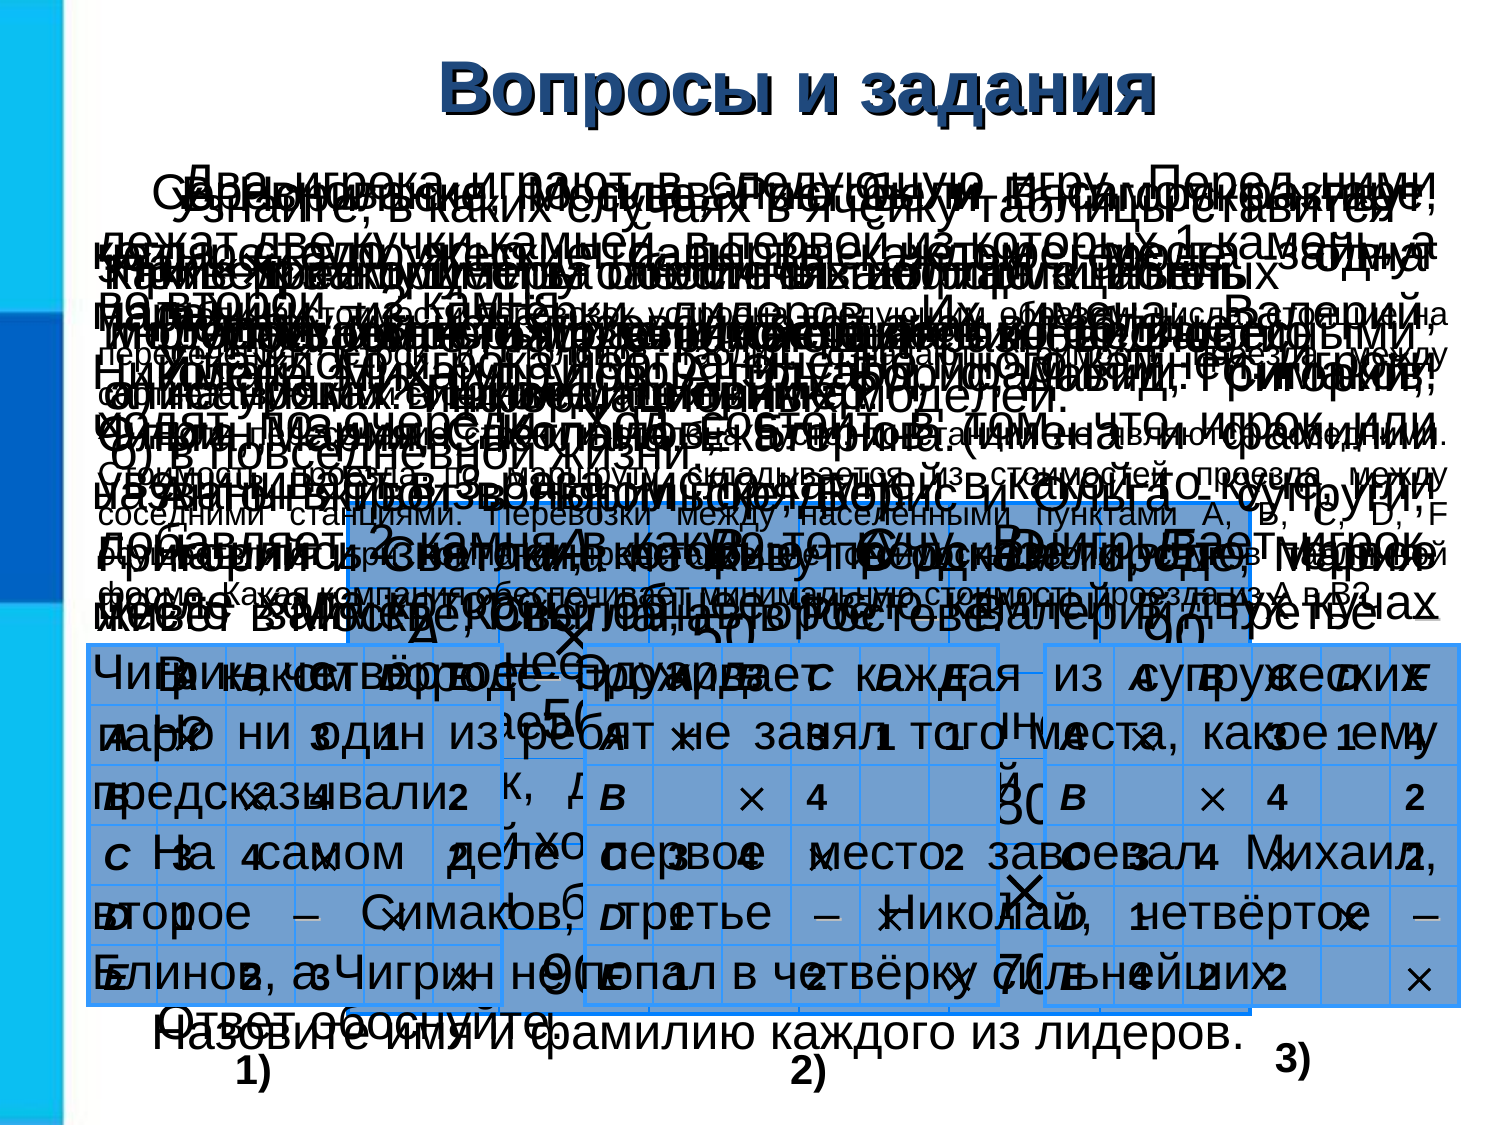

Вопросы и задания
 Два игрока играют в следующую игру. Перед ними лежат две кучки камней, в первой из которых 1 камень, а во второй – 2 камня.
У каждого игрока неограниченно много камней. Игроки ходят по очереди. Ход состоит в том, что игрок или увеличивает в 3 раза число камней в какой-то куче, или добавляет 2 камня в какую-то кучу. Выигрывает игрок, после хода которого общее число камней в двух кучах становится не менее 17.
Кто выигрывает при безошибочной игре обоих игроков – игрок, делающий первый ход, или игрок, делающий второй ход?
Каким должен быть первый ход выигрывающего игрока?
Ответ обоснуйте.
Соревнования по плаванию были в самом разгаре, когда стало ясно, что первые четыре места займут мальчики из пятёрки лидеров. Их имена: Валерий, Николай, Михаил, Игорь, Эдуард, фамилии: Симаков, Чигрин, Зимин, Копылов, Блинов (имена и фамилии названы в произвольном порядке).
Нашлись знатоки, которые предсказали, что первое место займёт Копылов, второе – Валерий, третье – Чигрин, четвёртое – Эдуард.
Но ни один из ребят не занял того места, какое ему предсказывали.
На самом деле первое место завоевал Михаил, второе – Симаков, третье – Николай, четвёртое – Блинов, а Чигрин не попал в четвёрку сильнейших.
Назовите имя и фамилию каждого из лидеров.
 В Норильске, Москве, Ростове и Пятигорске живут четыре супружеские пары (в каждом городе - одна пара).
Имена этих супругов: Антон, Борис, Давид, Григорий, Ольга, Мария, Светлана, Екатерина.
Антон живёт в Норильске, Борис и Ольга - супруги, Григорий и Светлана не живут в одном городе, Мария живёт в Москве, Светлана - в Ростове.
В каком городе проживает каждая из супружеских пар?
 Узнайте, в каких случаях в ячейку таблицы ставится знак «».
Почему мы использовали этот знак в таблице?
К какому типу относится таблица «Табель успеваемости», расположенная в конце вашего дневника?
Какие преимущества обеспечивают табличные информационные модели по сравнению со словесными описаниями? Приведите пример.
Приведите примеры табличных информационных моделей, с которыми вы имеете дело:
а) на уроках в школе;
б) в повседневной жизни.
Таблица стоимости перевозок устроена следующим образом: числа, стоящие на пересечениях строк и столбцов таблиц, означают стоимость проезда между соответствующими соседними станциями.
Если пересечение строки и столбца пусто, то станции не являются соседними. Стоимость проезда по маршруту складывается из стоимостей проезда между соседними станциями. Перевозки между населёнными пунктами A, B, C, D, F осуществляют три компании,представившие стоимость своих услуг в табличной форме. Какая компания обеспечивает минимальную стоимость проезда из А в B?
 Постройте граф, отражающий разновидности информационных моделей.
| | A | B | C | D | E |
| --- | --- | --- | --- | --- | --- |
| A |  | 50 | | | 90 |
| B | 50 |  | 90 | | |
| C | | 90 |  | 80 | 60 |
| D | | | 80 |  | 70 |
| E | 90 | | 60 | 70 |  |
| | A | B | C | D | E |
| --- | --- | --- | --- | --- | --- |
| A |  | | 3 | 1 | |
| B | |  | 4 | | 2 |
| C | 3 | 4 |  | | 2 |
| D | 1 | | |  | |
| E | | 2 | 3 | |  |
| | A | B | C | D | E |
| --- | --- | --- | --- | --- | --- |
| A |  | | 3 | 1 | 1 |
| B | |  | 4 | | |
| C | 3 | 4 |  | | 2 |
| D | 1 | | |  | |
| E | 1 | | 2 | |  |
| | A | B | C | D | E |
| --- | --- | --- | --- | --- | --- |
| A |  | | 3 | 1 | 4 |
| B | |  | 4 | | 2 |
| C | 3 | 4 |  | | 2 |
| D | 1 | | |  | |
| E | 4 | 2 | 2 | |  |
3)
1)
2)